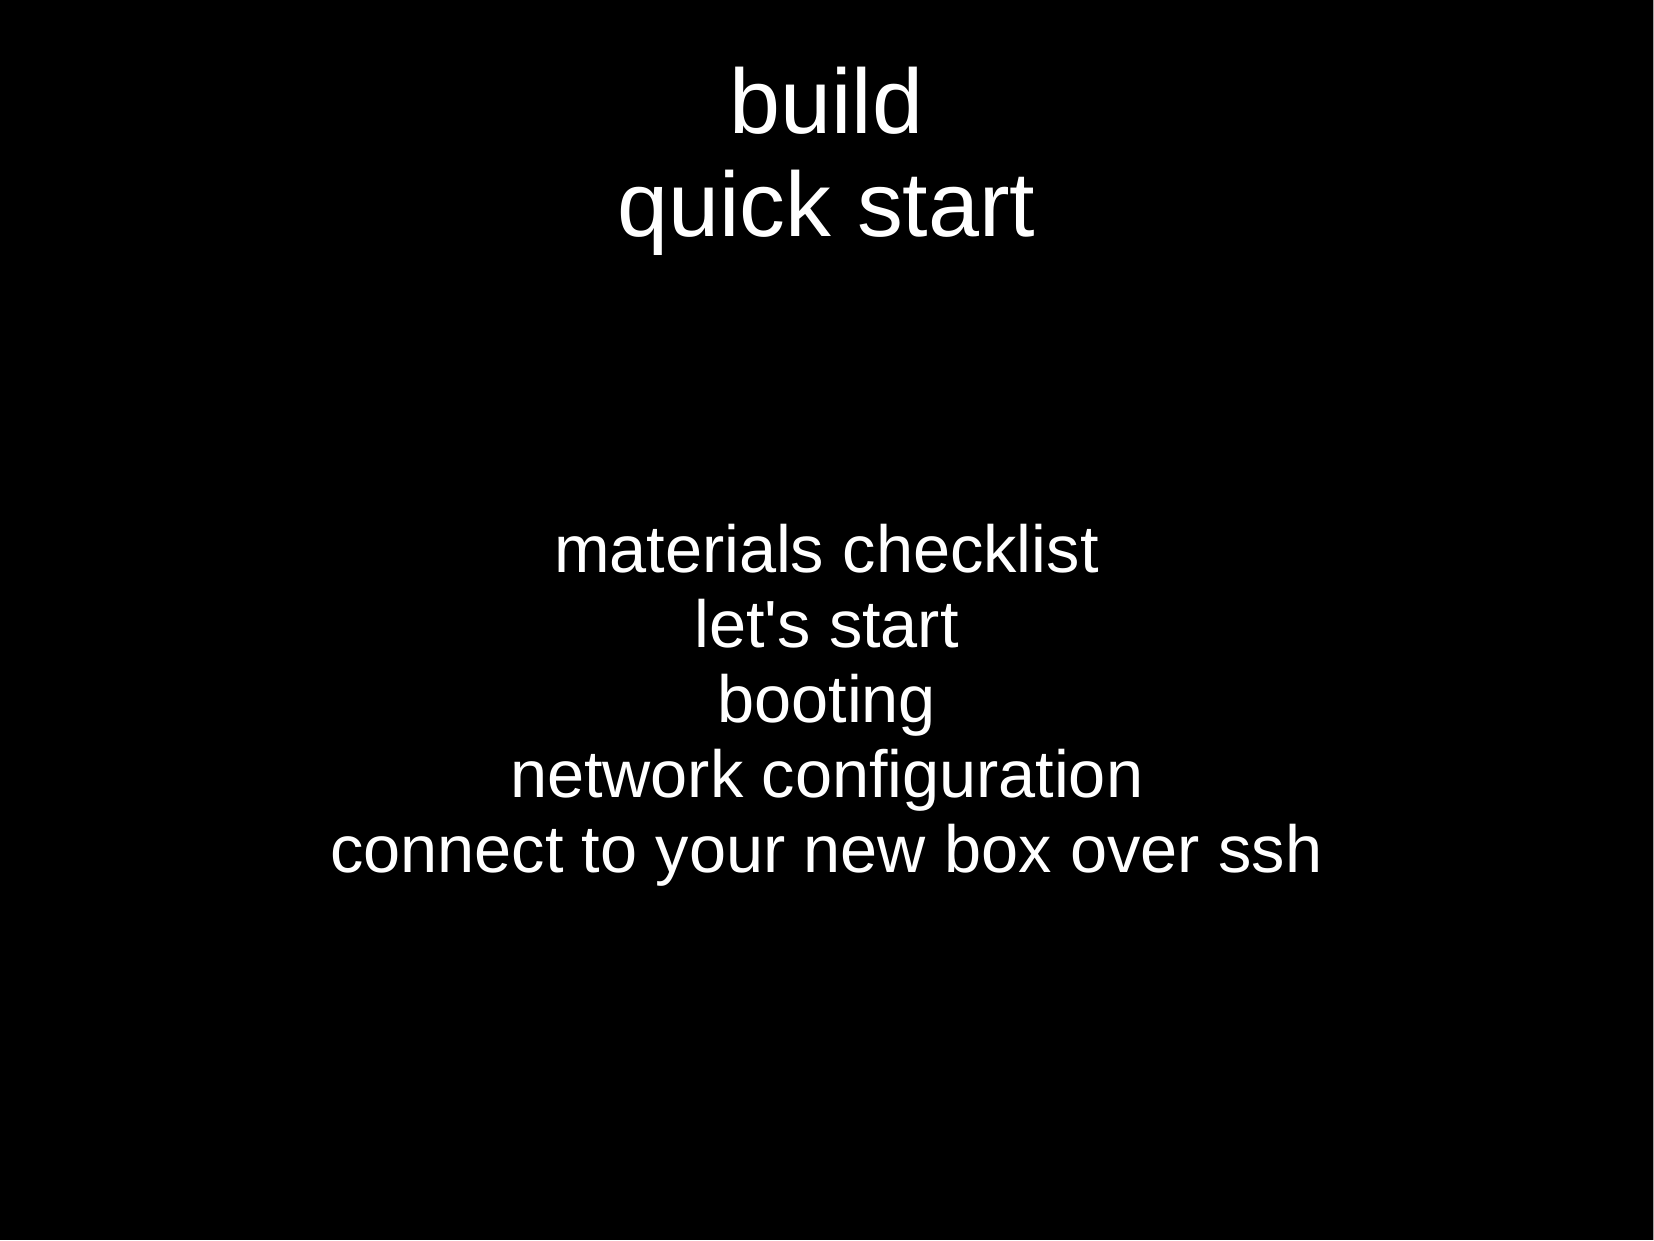

# build quick start
materials checklist
let's start
booting
network configuration
connect to your new box over ssh